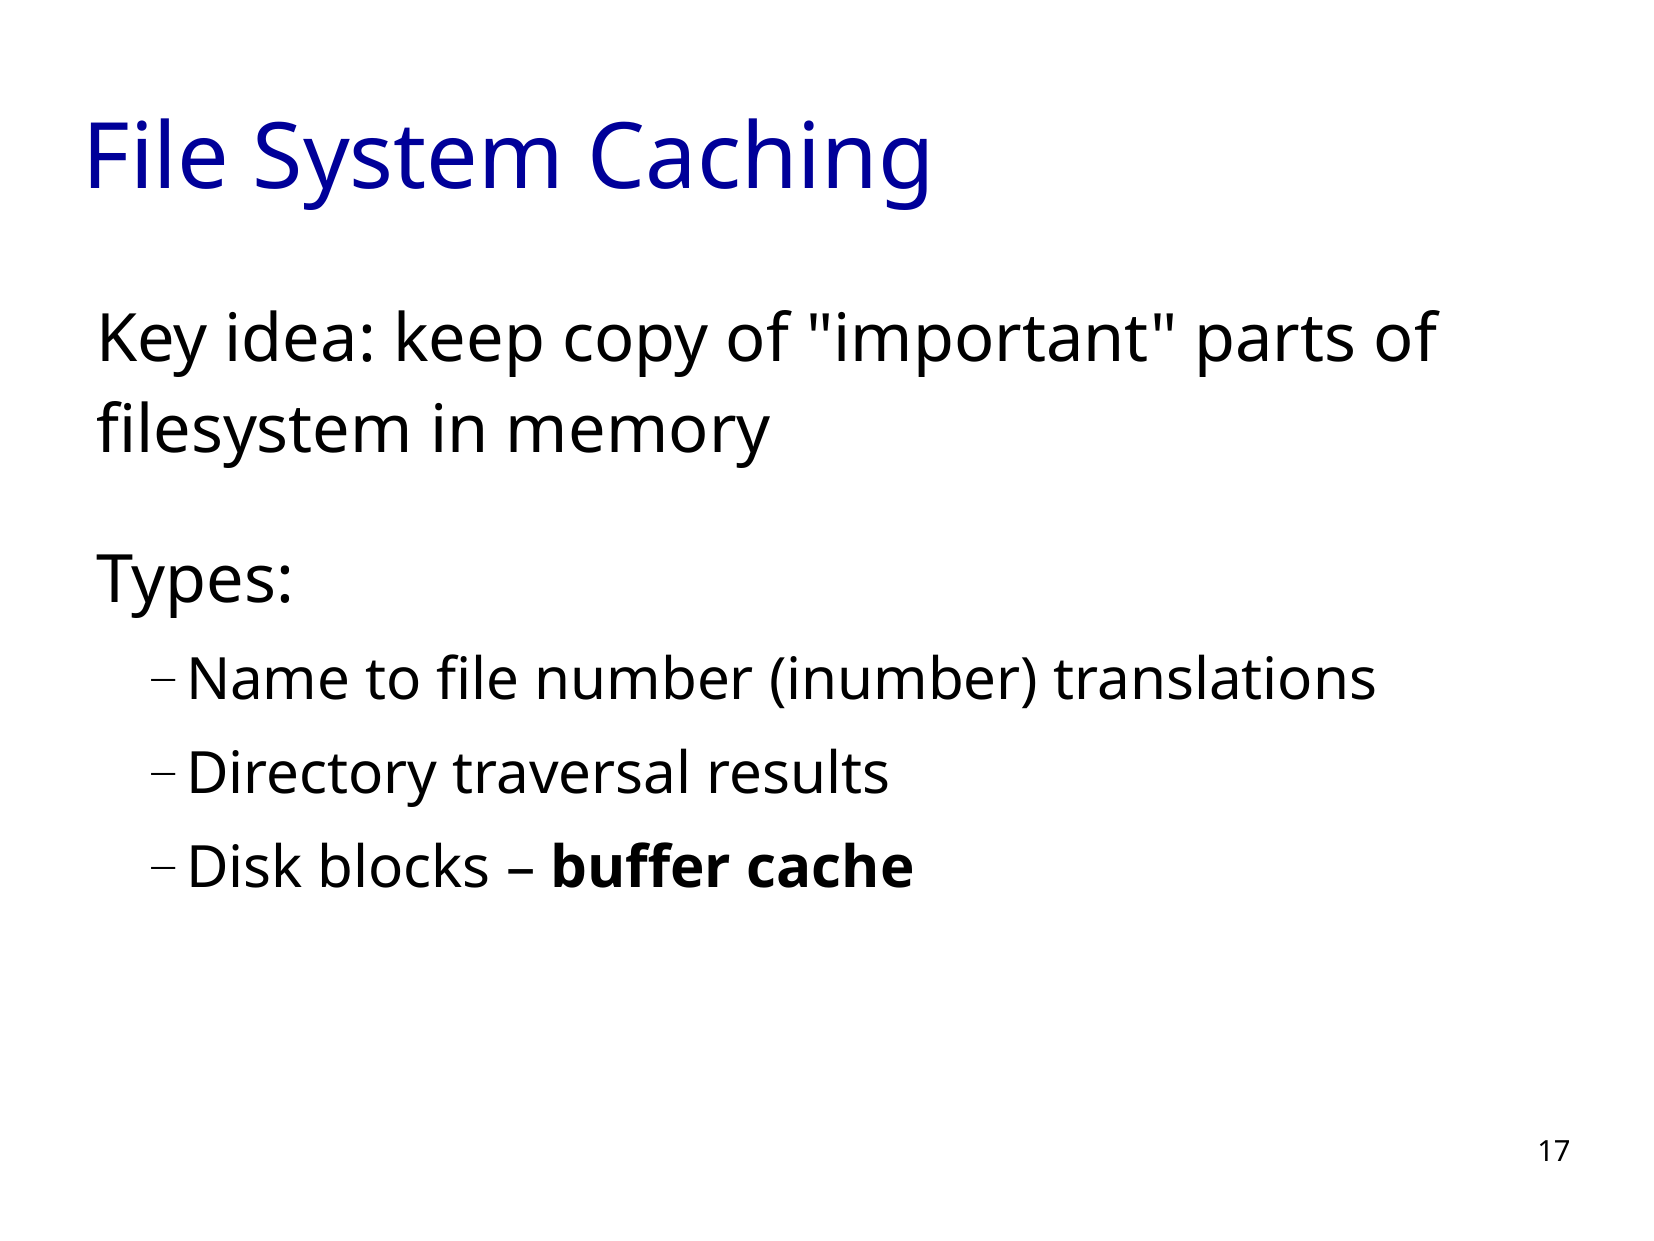

# File System Caching
Key idea: keep copy of "important" parts of filesystem in memory
Types:
Name to file number (inumber) translations
Directory traversal results
Disk blocks – buffer cache
17